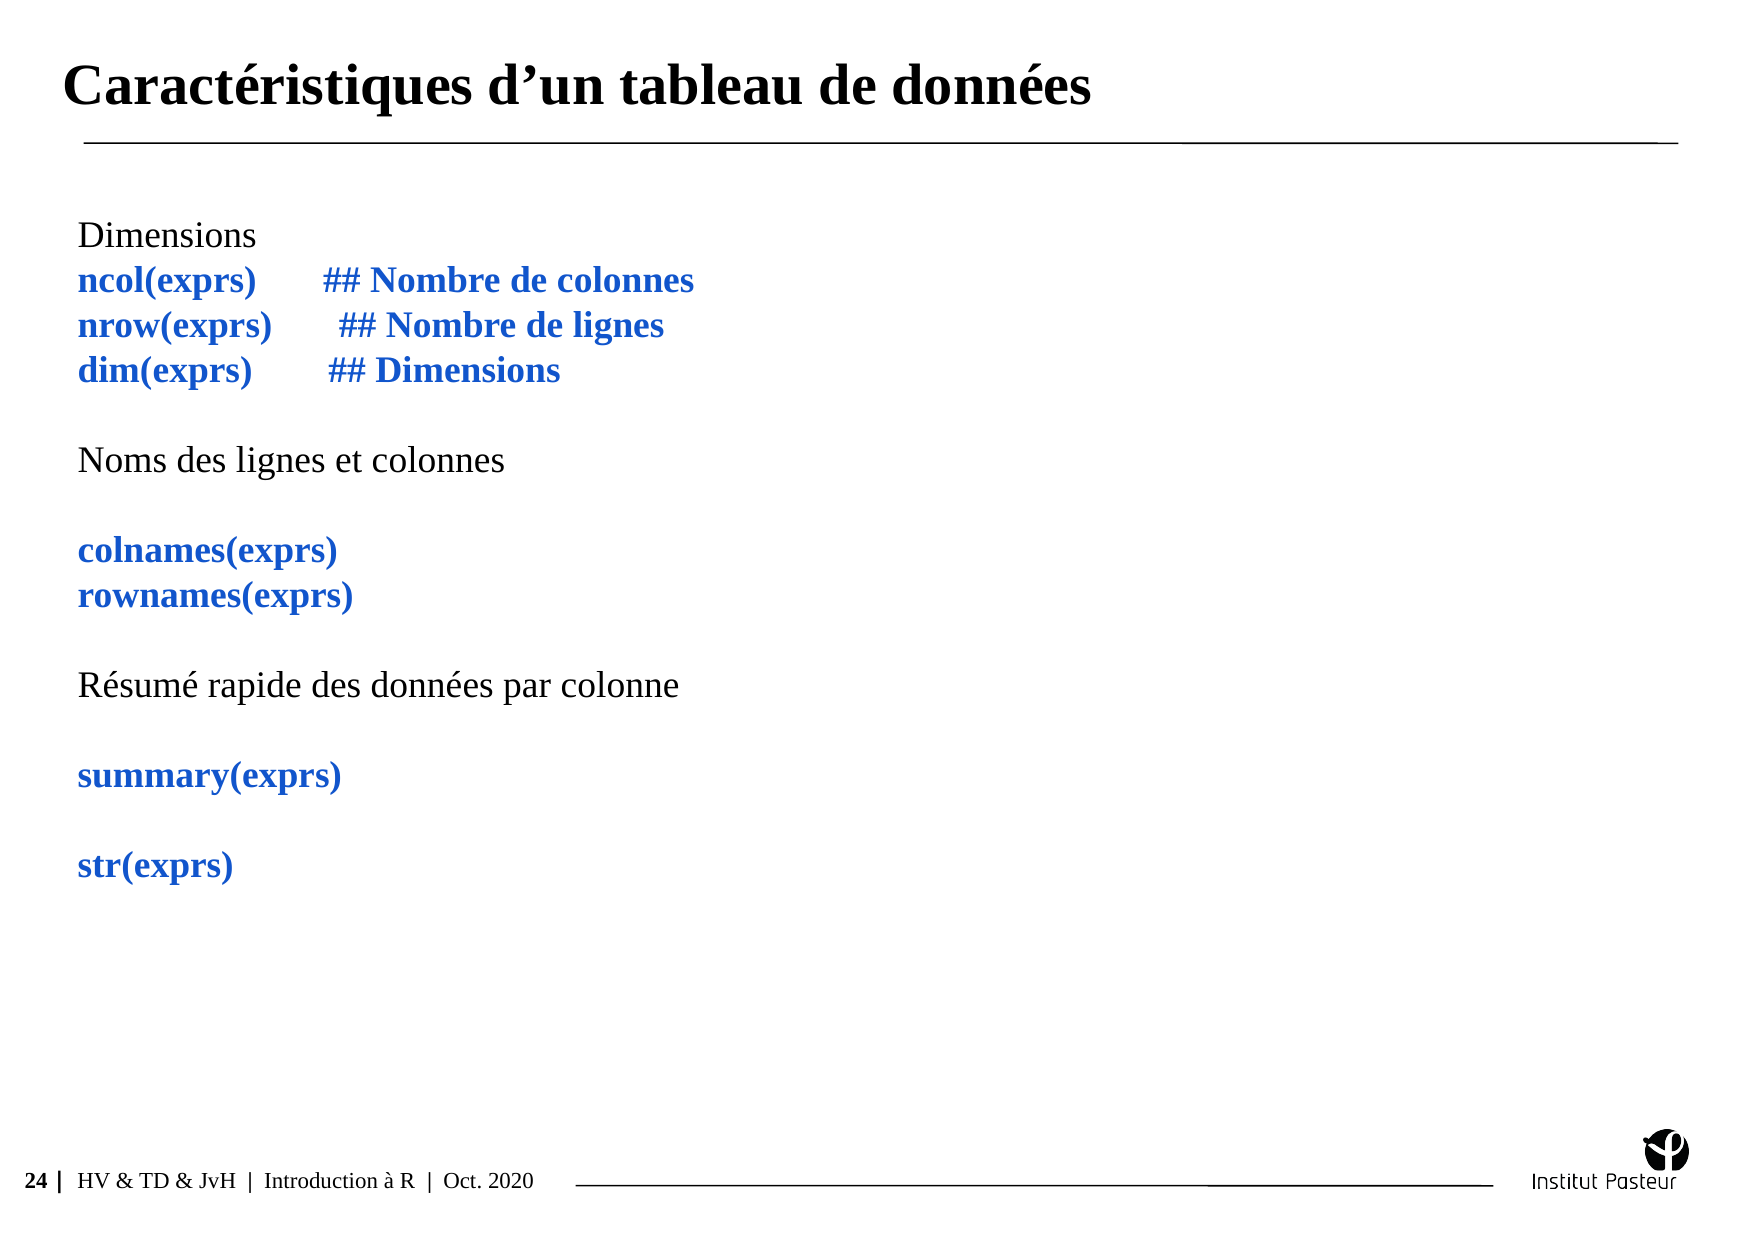

Caractéristiques d’un tableau de données
# Dimensions
ncol(exprs) ## Nombre de colonnes
nrow(exprs) ## Nombre de lignes
dim(exprs) ## Dimensions
Noms des lignes et colonnes
colnames(exprs)
rownames(exprs)
Résumé rapide des données par colonne
summary(exprs)
str(exprs)